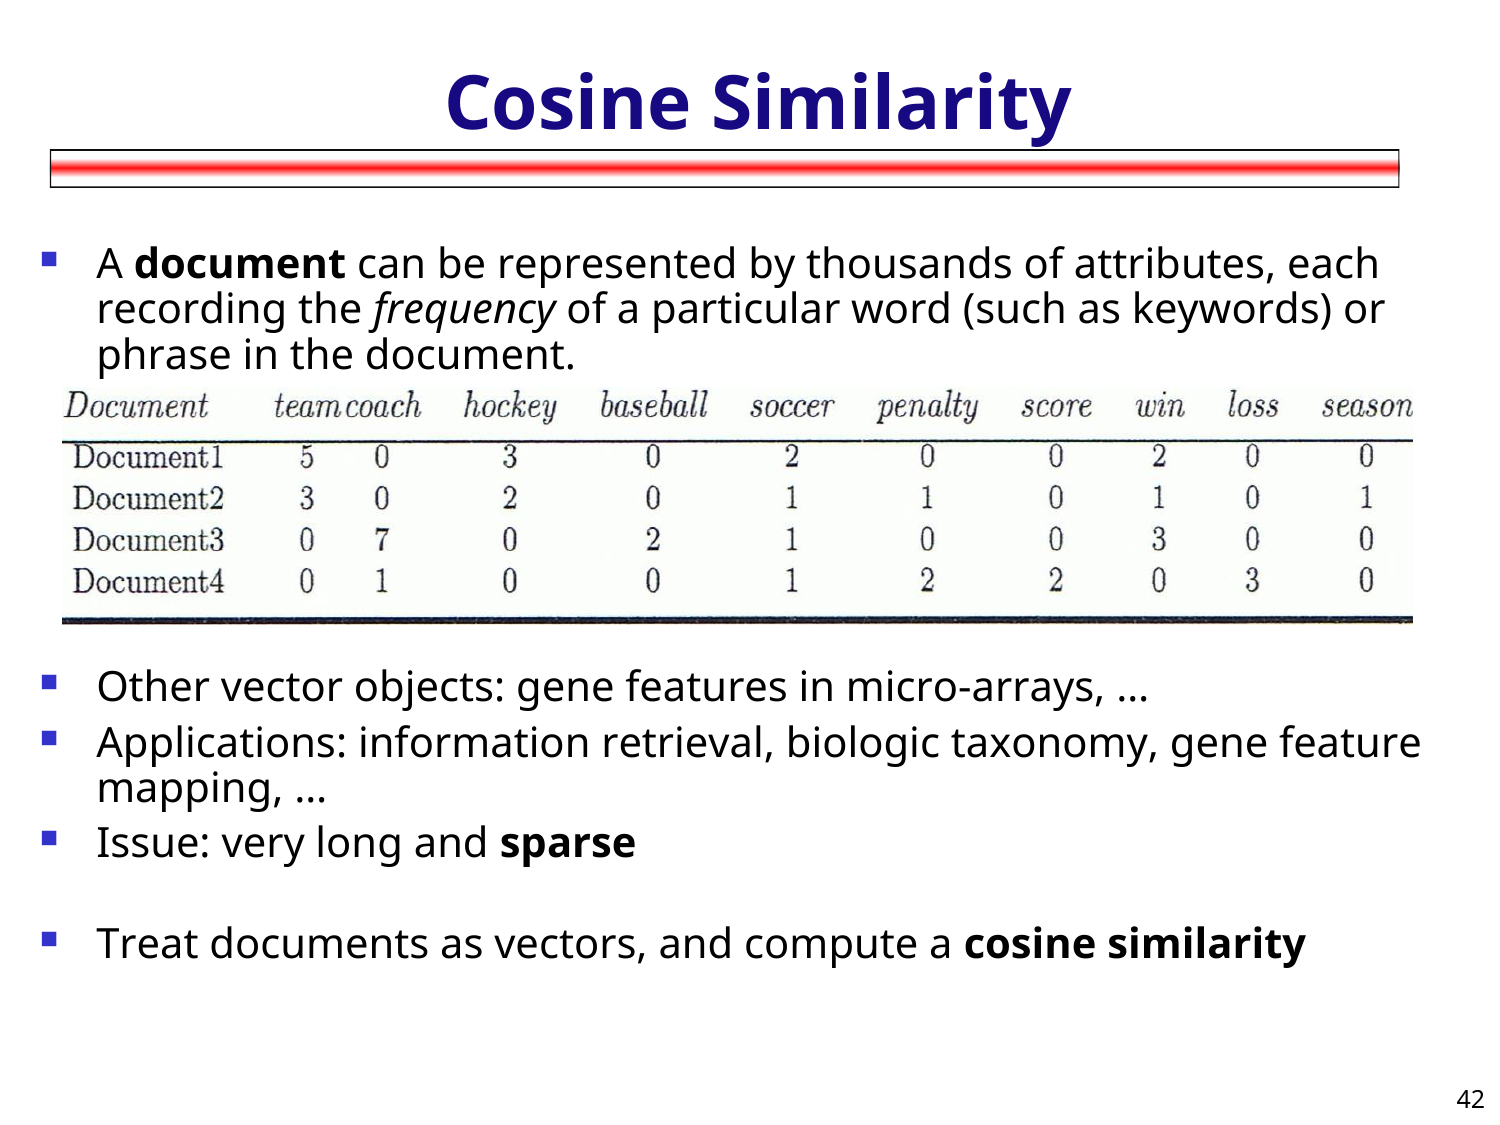

# Cosine Similarity
A document can be represented by thousands of attributes, each recording the frequency of a particular word (such as keywords) or phrase in the document.
Other vector objects: gene features in micro-arrays, …
Applications: information retrieval, biologic taxonomy, gene feature mapping, …
Issue: very long and sparse
Treat documents as vectors, and compute a cosine similarity